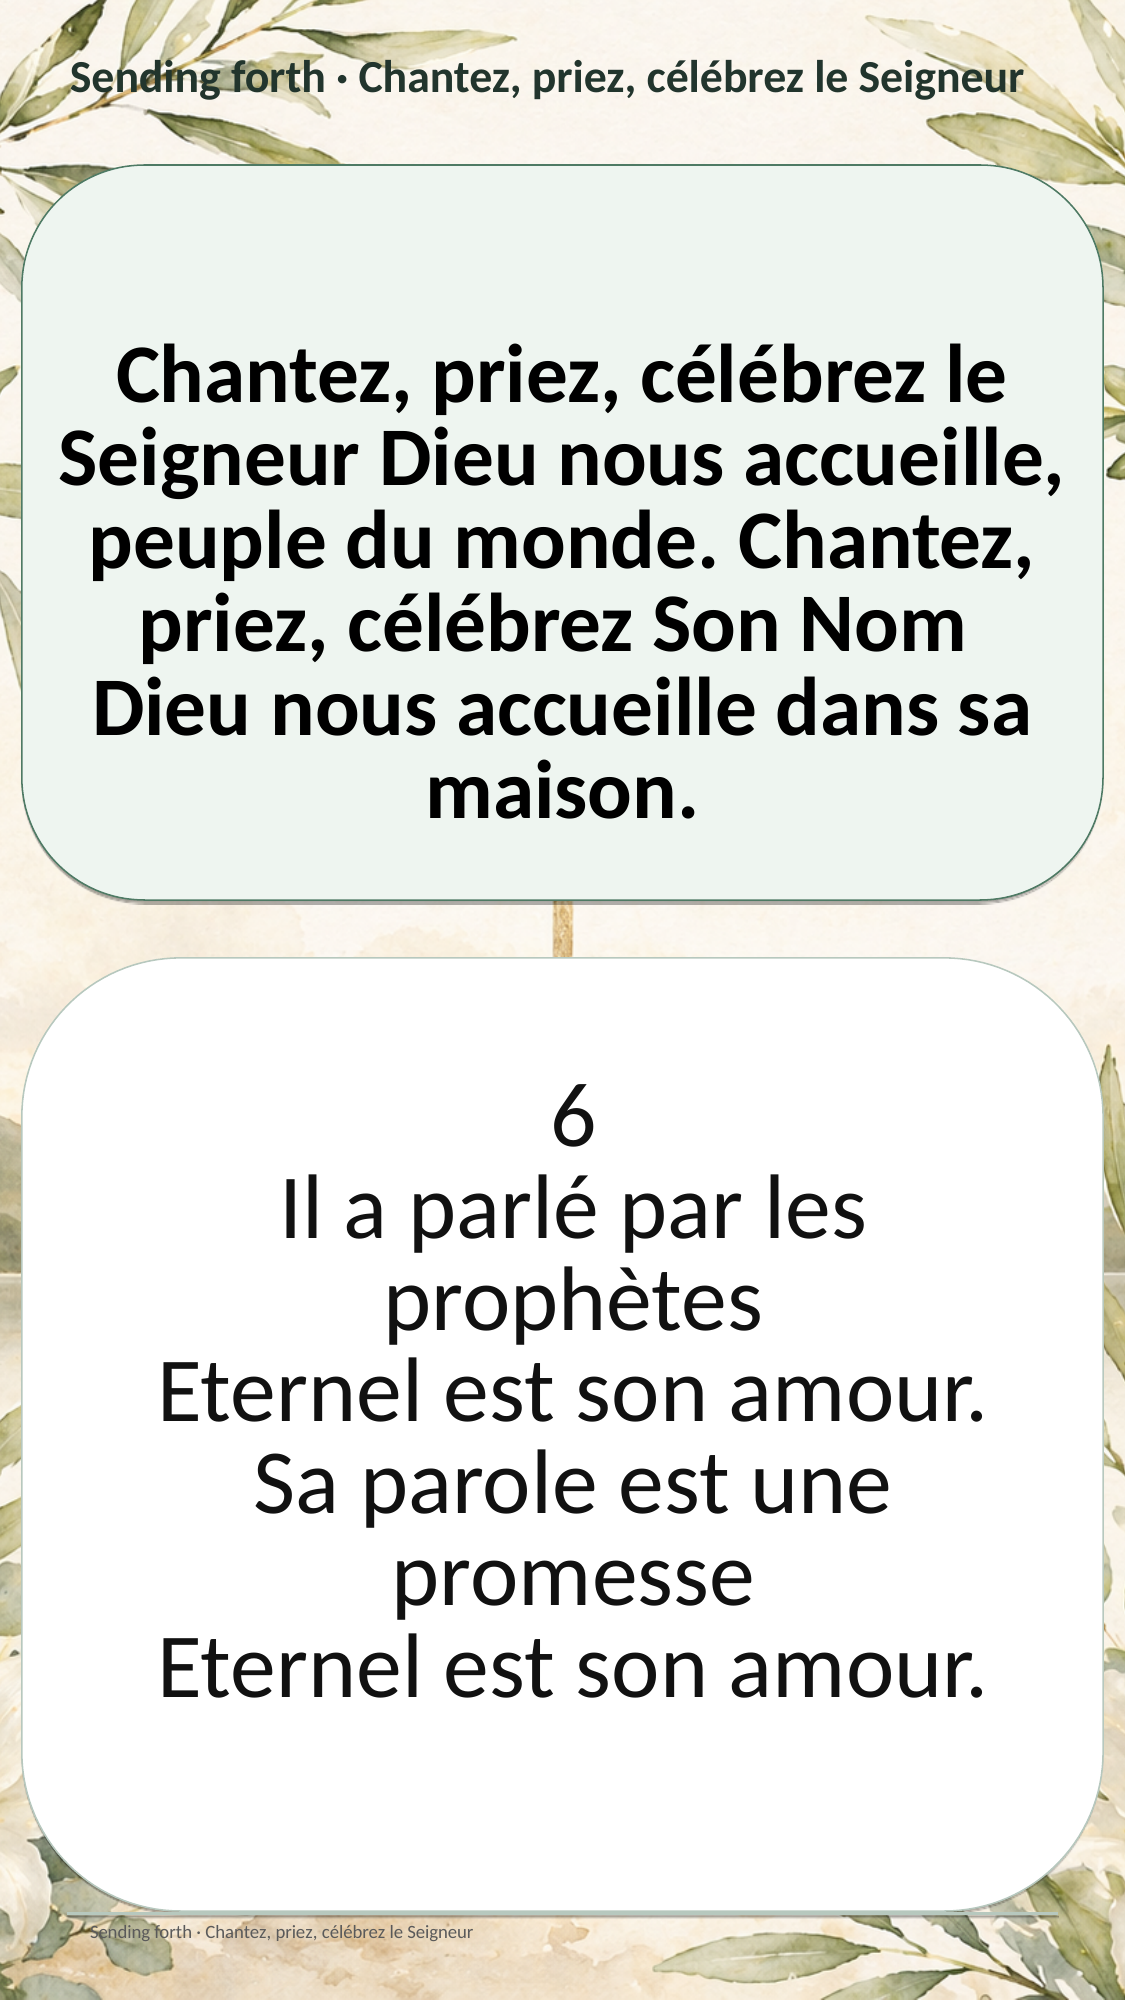

Sending forth · Chantez, priez, célébrez le Seigneur
Chantez, priez, célébrez le Seigneur Dieu nous accueille, peuple du monde. Chantez, priez, célébrez Son Nom
Dieu nous accueille dans sa maison.
6
Il a parlé par les prophètes
Eternel est son amour.
Sa parole est une promesse
Eternel est son amour.
Sending forth · Chantez, priez, célébrez le Seigneur